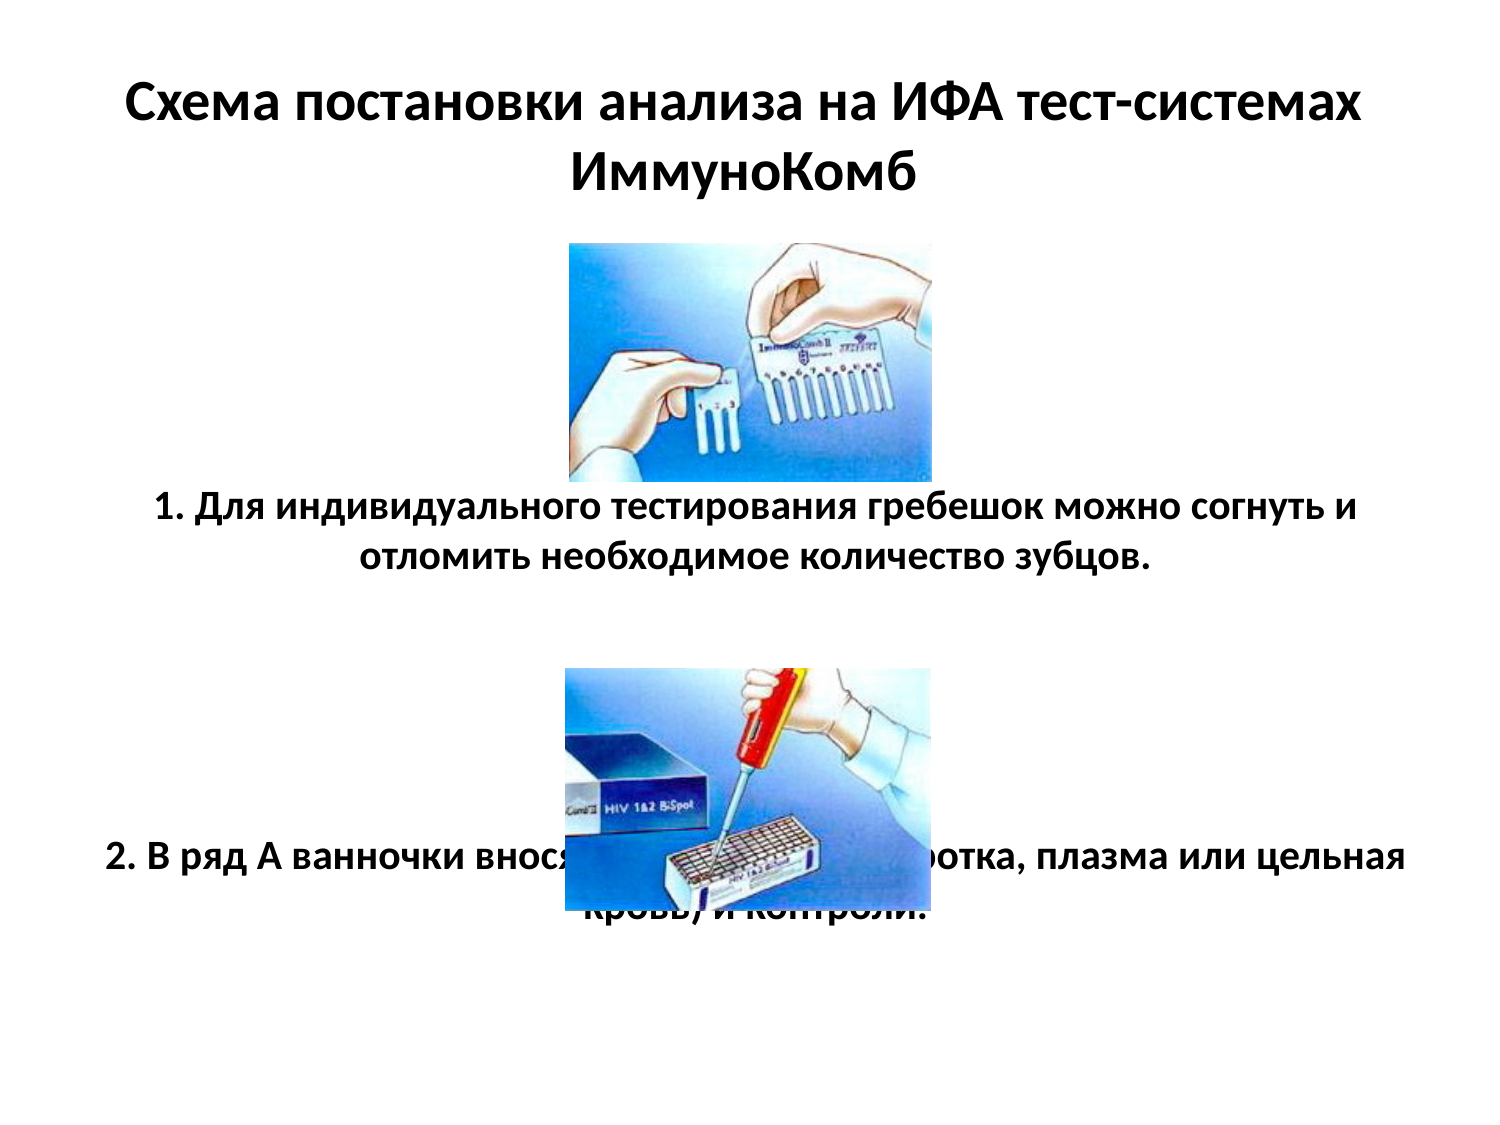

# Схема постановки анализа на ИФА тест-системах ИммуноКомб
1. Для индивидуального тестирования гребешок можно согнуть и отломить необходимое количество зубцов.
2. В ряд А ванночки вносятся образцы (сыворотка, плазма или цельная кровь) и контроли.